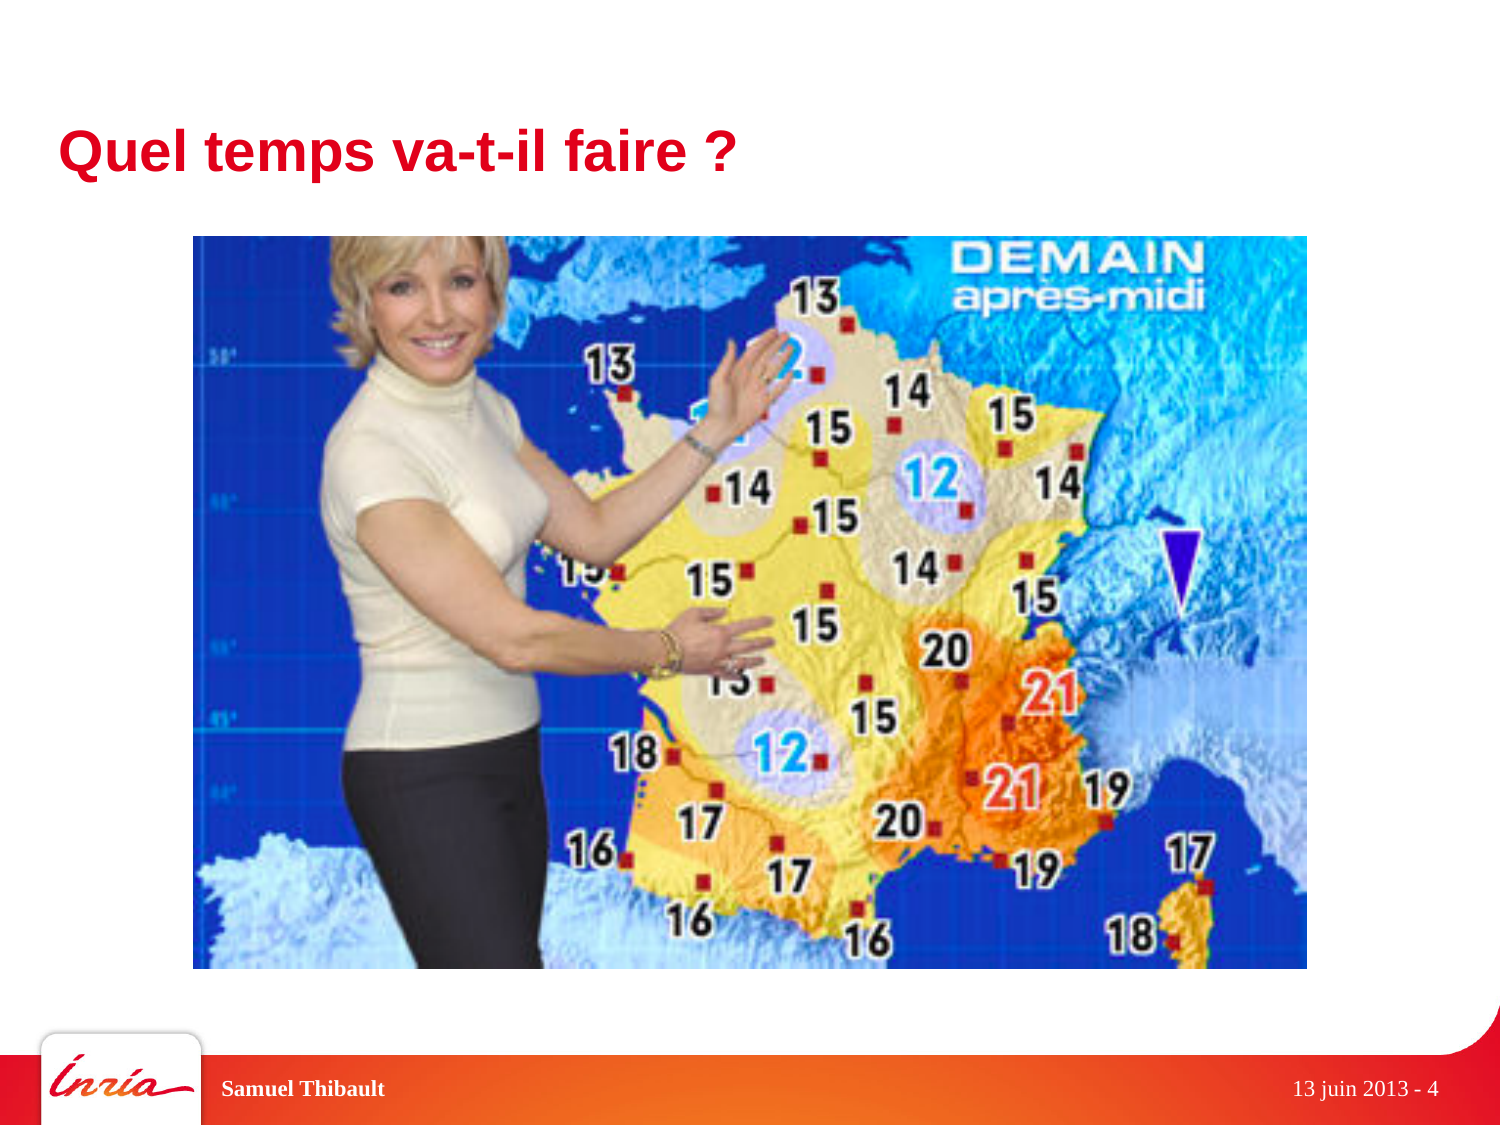

# Quel temps va-t-il faire ?
4
Samuel Thibault
13 juin 2013